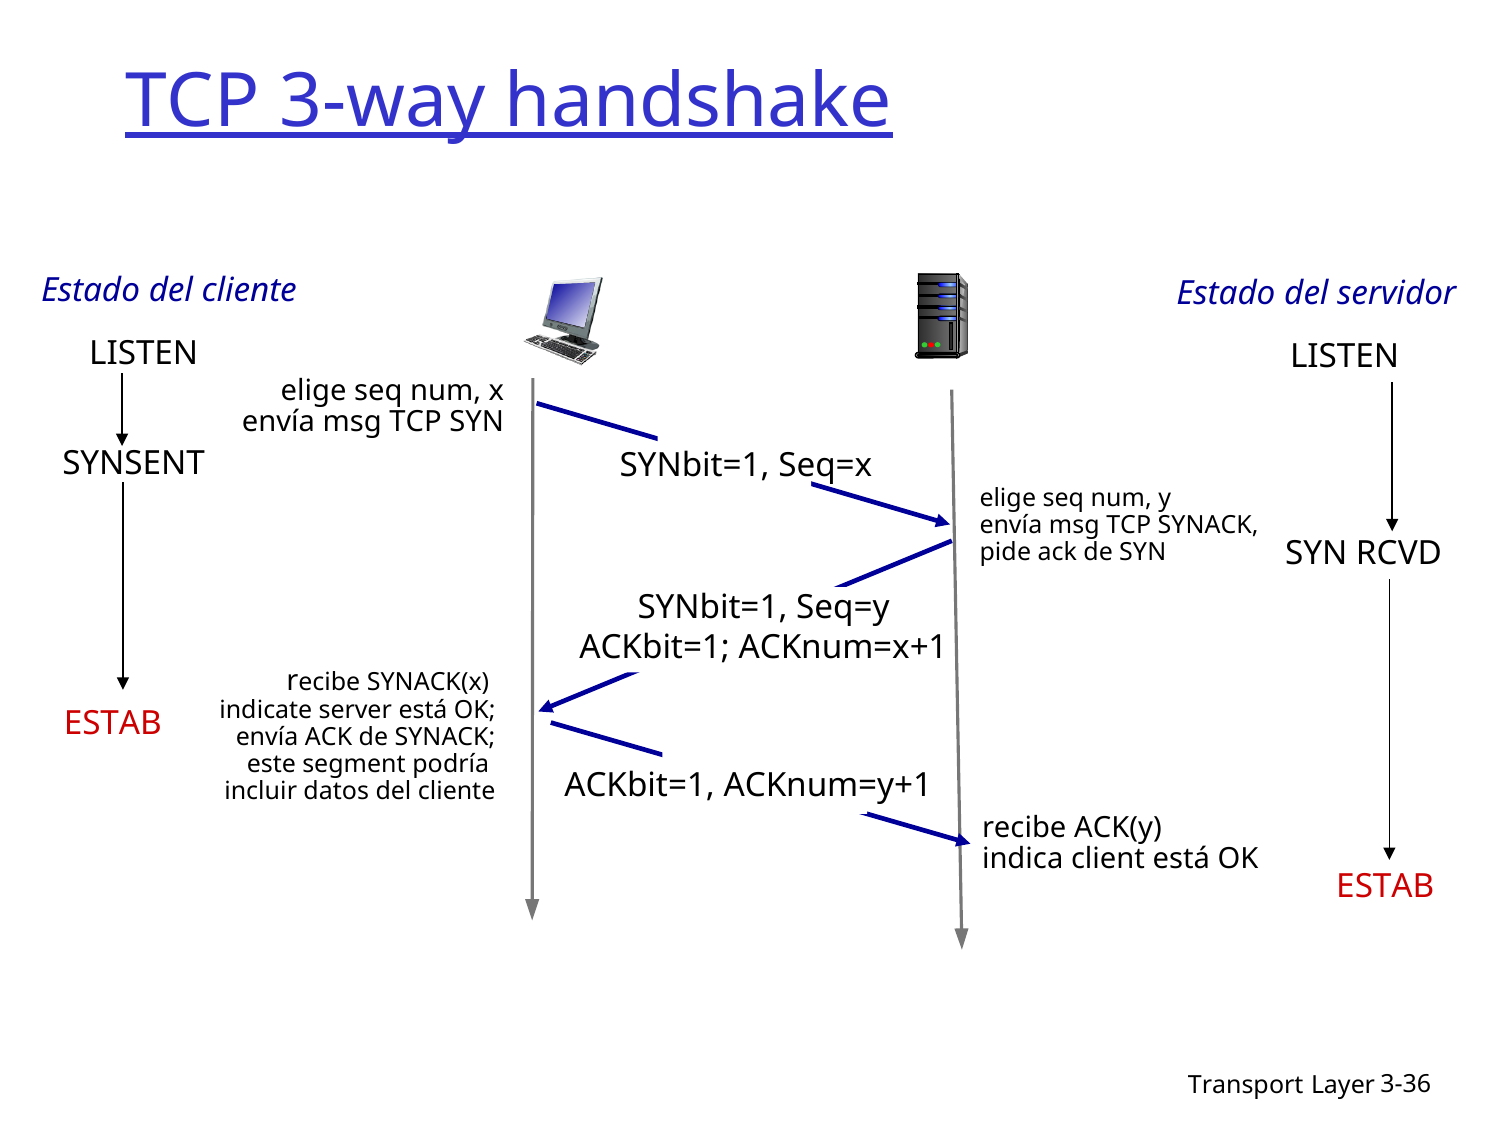

# TCP 3-way handshake
Estado del cliente
Estado del servidor
LISTEN
LISTEN
elige seq num, x
envía msg TCP SYN
SYNbit=1, Seq=x
SYNSENT
SYN RCVD
elige seq num, y
envía msg TCP SYNACK,
pide ack de SYN
SYNbit=1, Seq=y
ACKbit=1; ACKnum=x+1
ESTAB
recibe SYNACK(x)
indicate server está OK;
envía ACK de SYNACK;
este segment podría
incluir datos del cliente
ACKbit=1, ACKnum=y+1
recibe ACK(y)
indica client está OK
ESTAB
Transport Layer